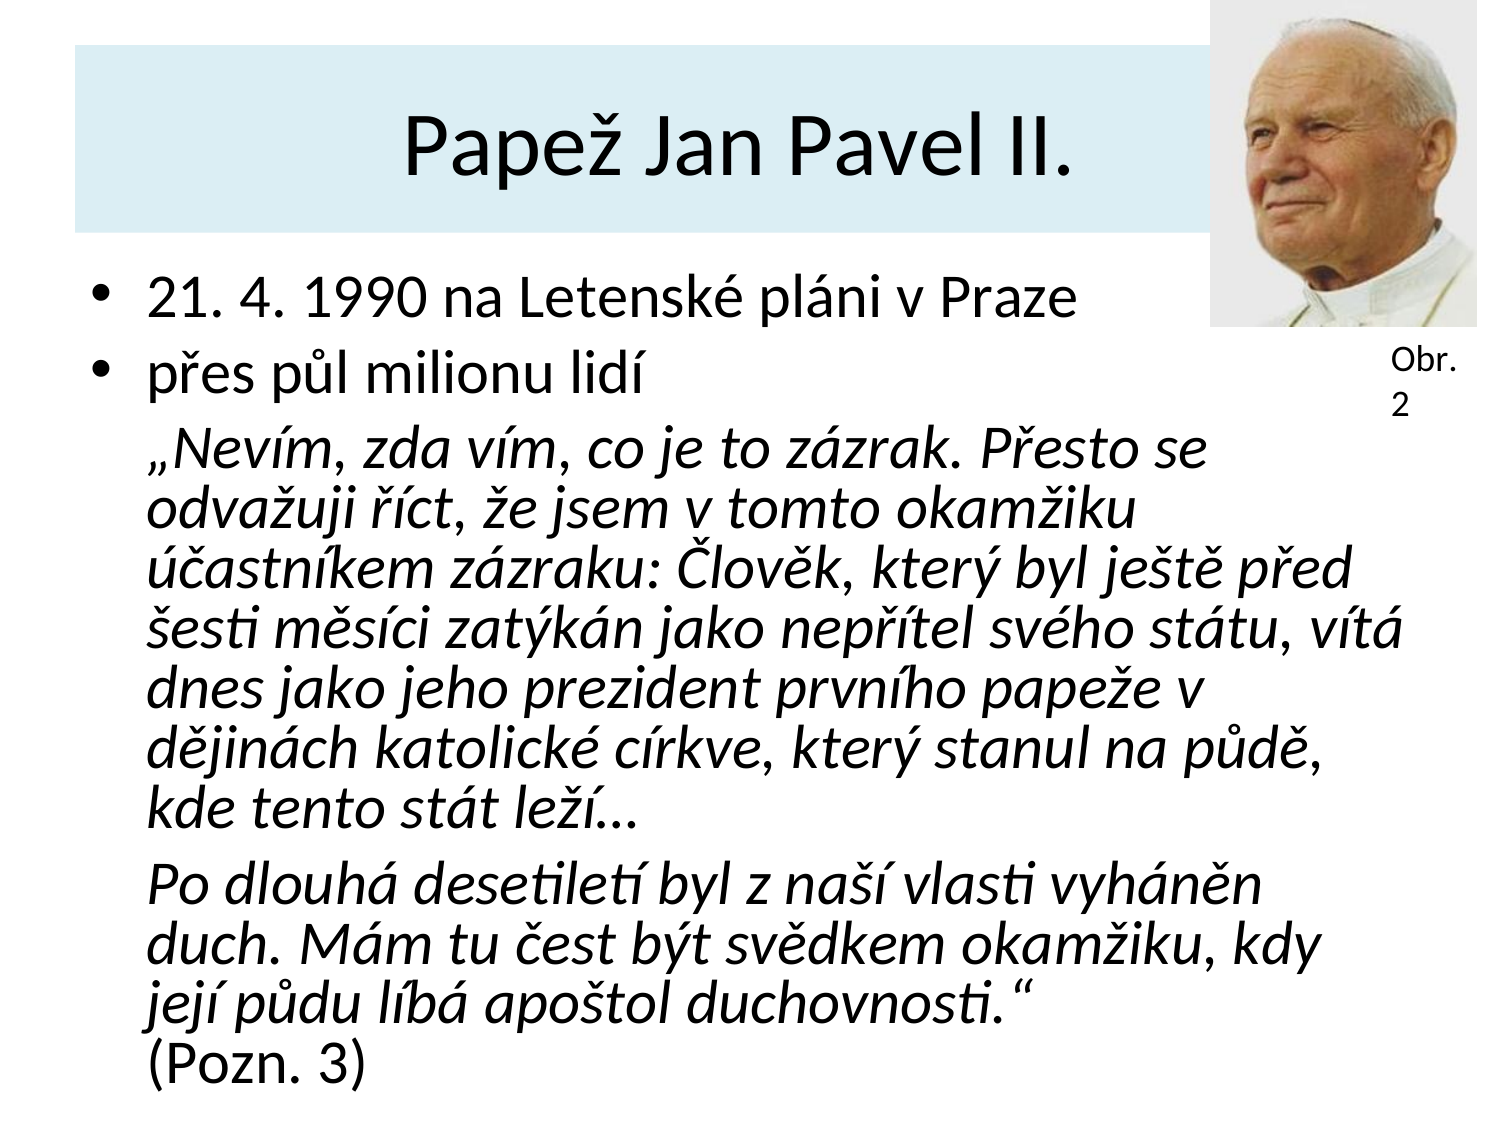

# Papež Jan Pavel II.
21. 4. 1990 na Letenské pláni v Praze
přes půl milionu lidí
	„Nevím, zda vím, co je to zázrak. Přesto se odvažuji říct, že jsem v tomto okamžiku účastníkem zázraku: Člověk, který byl ještě před šesti měsíci zatýkán jako nepřítel svého státu, vítá dnes jako jeho prezident prvního papeže v dějinách katolické církve, který stanul na půdě, kde tento stát leží…
	Po dlouhá desetiletí byl z naší vlasti vyháněn duch. Mám tu čest být svědkem okamžiku, kdy její půdu líbá apoštol duchovnosti.“ (Pozn. 3)
Obr. 2